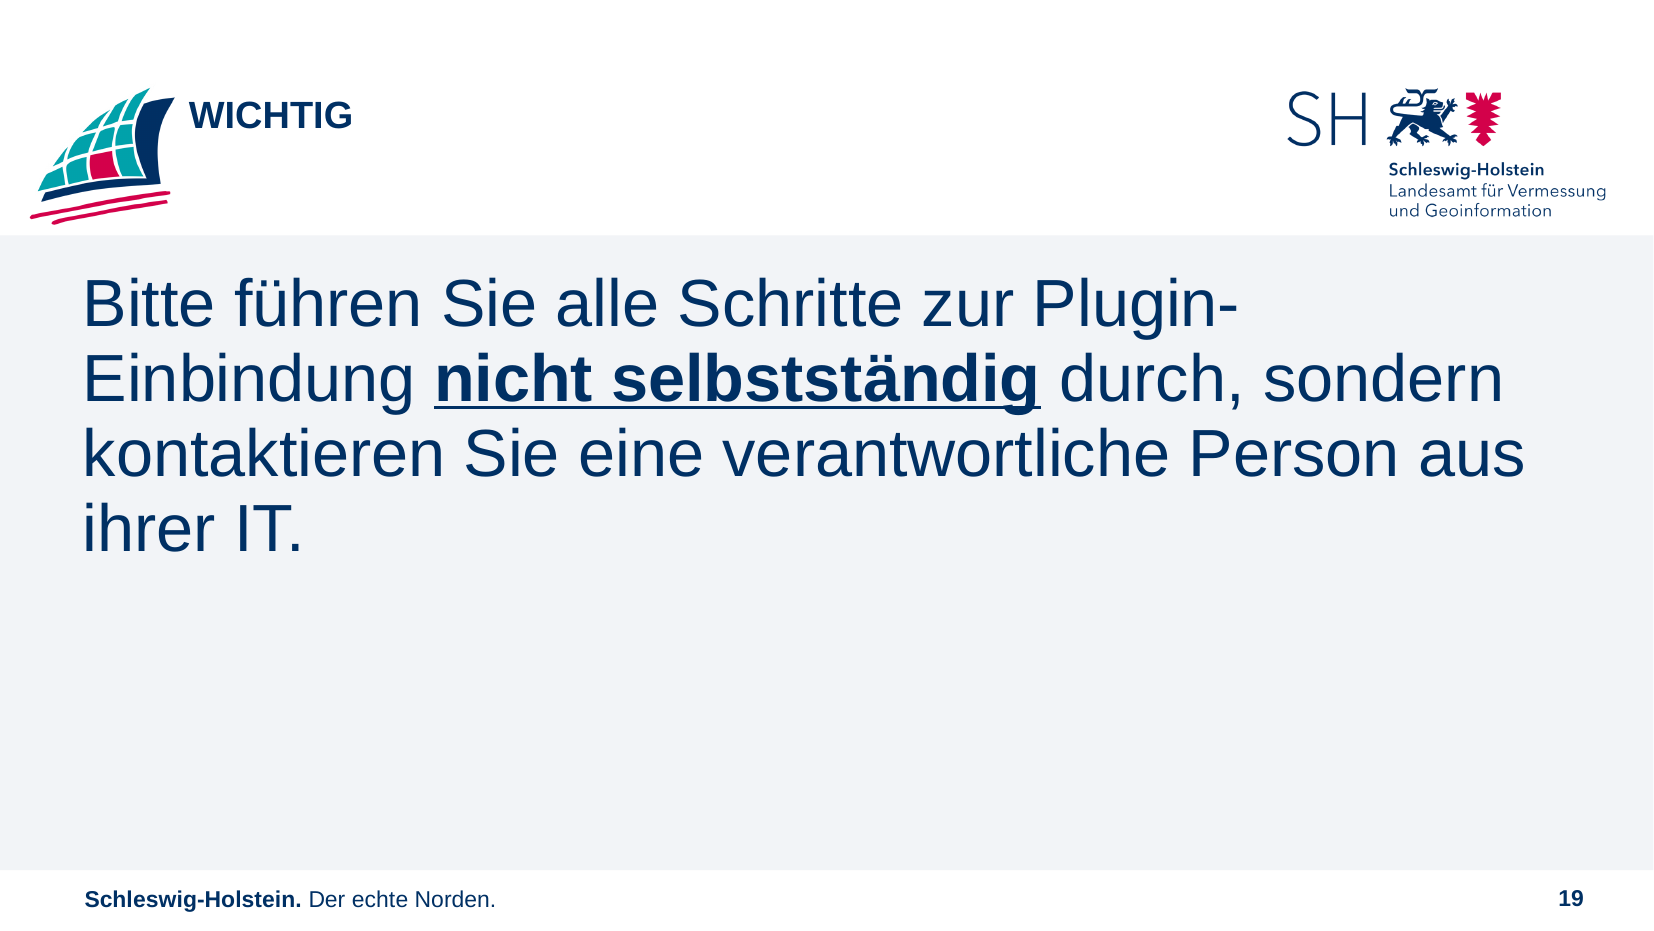

# WICHTIG
Bitte führen Sie alle Schritte zur Plugin-Einbindung nicht selbstständig durch, sondern kontaktieren Sie eine verantwortliche Person aus ihrer IT.
19